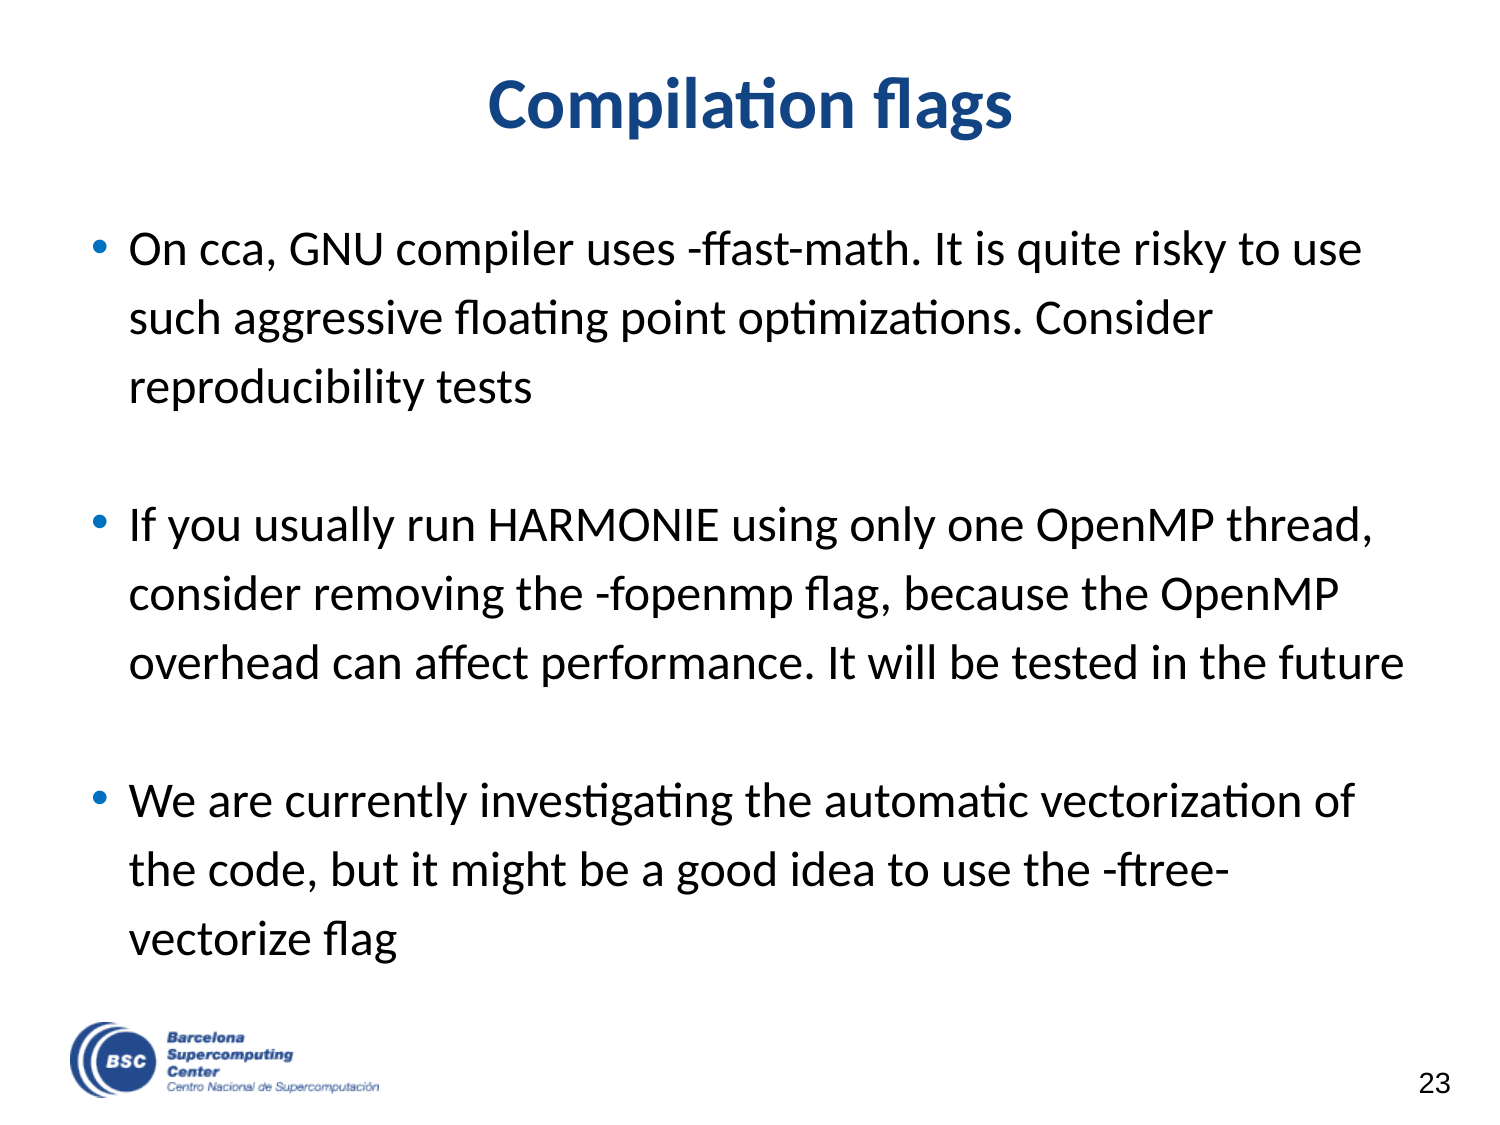

# Compilation flags
On cca, GNU compiler uses -ffast-math. It is quite risky to use such aggressive floating point optimizations. Consider reproducibility tests
If you usually run HARMONIE using only one OpenMP thread, consider removing the -fopenmp flag, because the OpenMP overhead can affect performance. It will be tested in the future
We are currently investigating the automatic vectorization of the code, but it might be a good idea to use the -ftree-vectorize flag